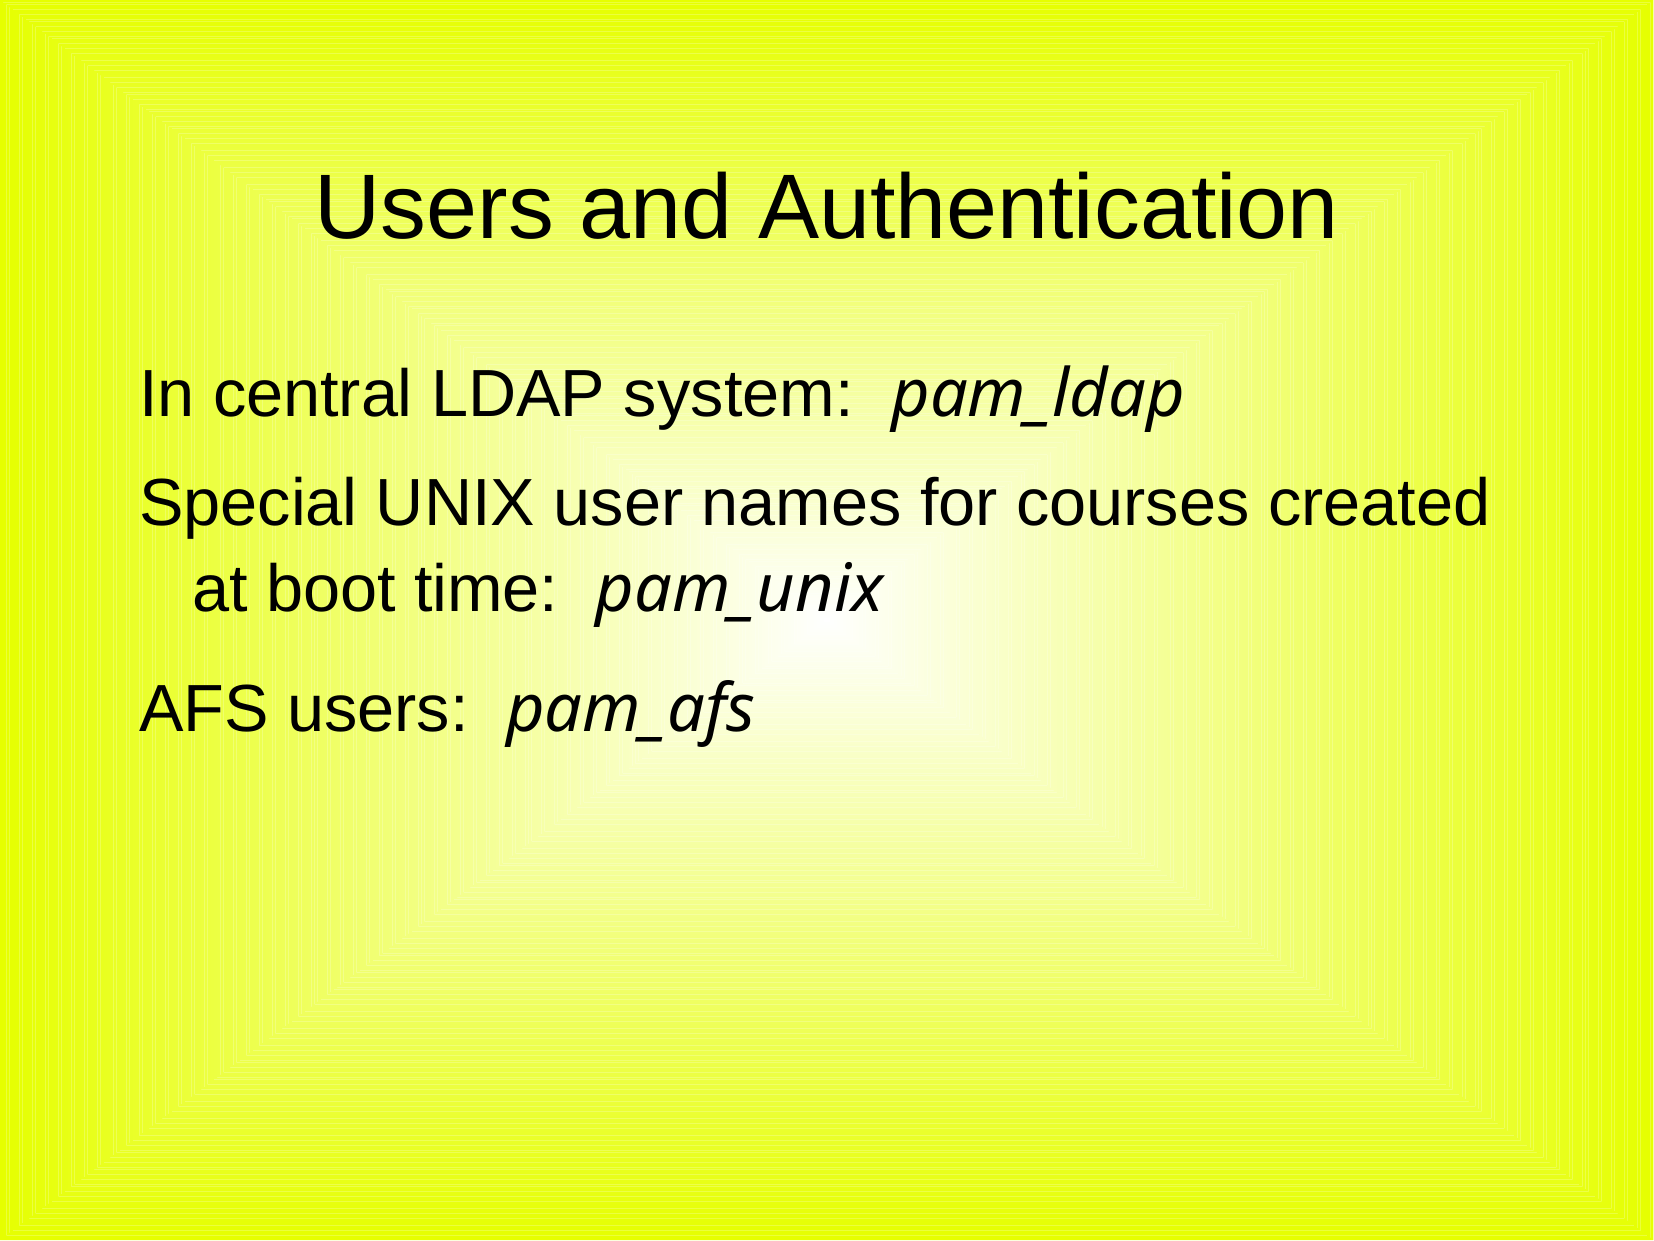

# Users and Authentication
In central LDAP system: pam_ldap
Special UNIX user names for courses created at boot time: pam_unix
AFS users: pam_afs